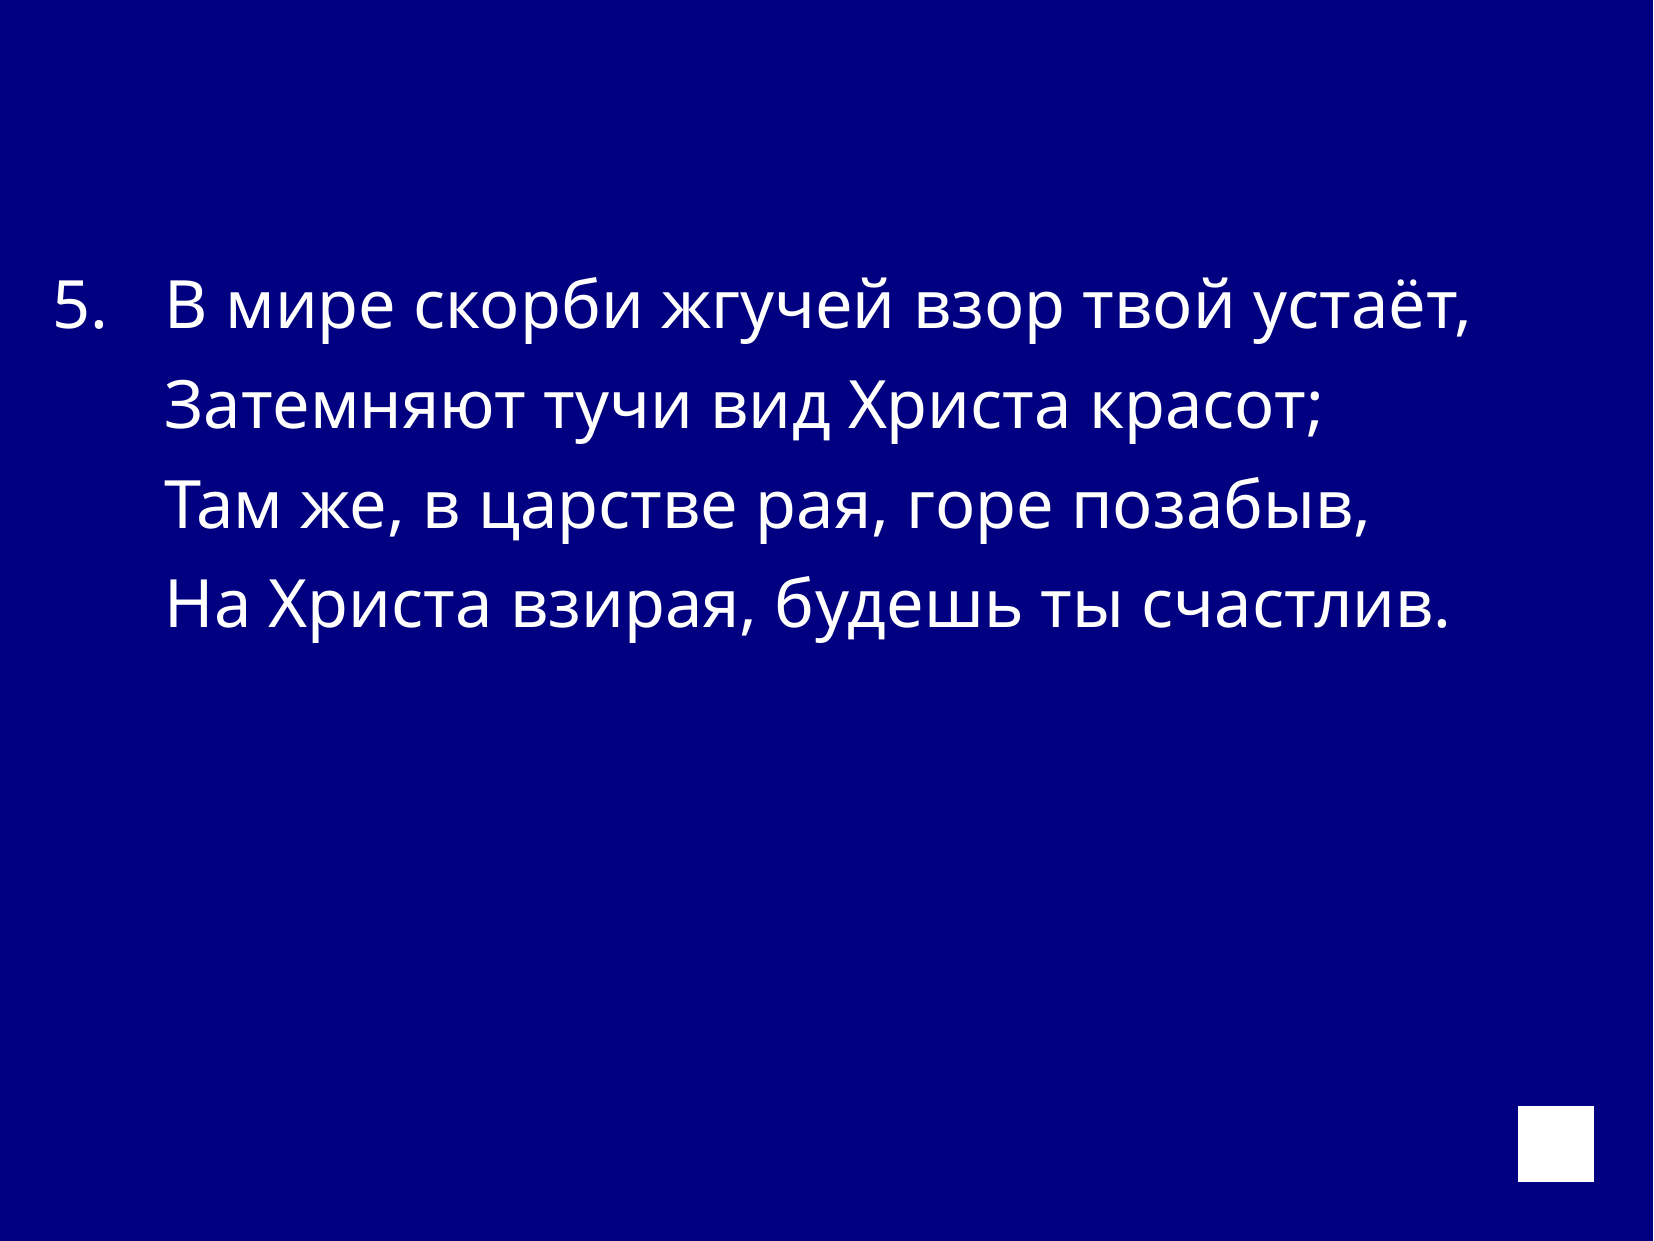

5.	В мире скорби жгучей взор твой устаёт,
	Затемняют тучи вид Христа красот;
	Там же, в царстве рая, горе позабыв,
	На Христа взирая, будешь ты счастлив.